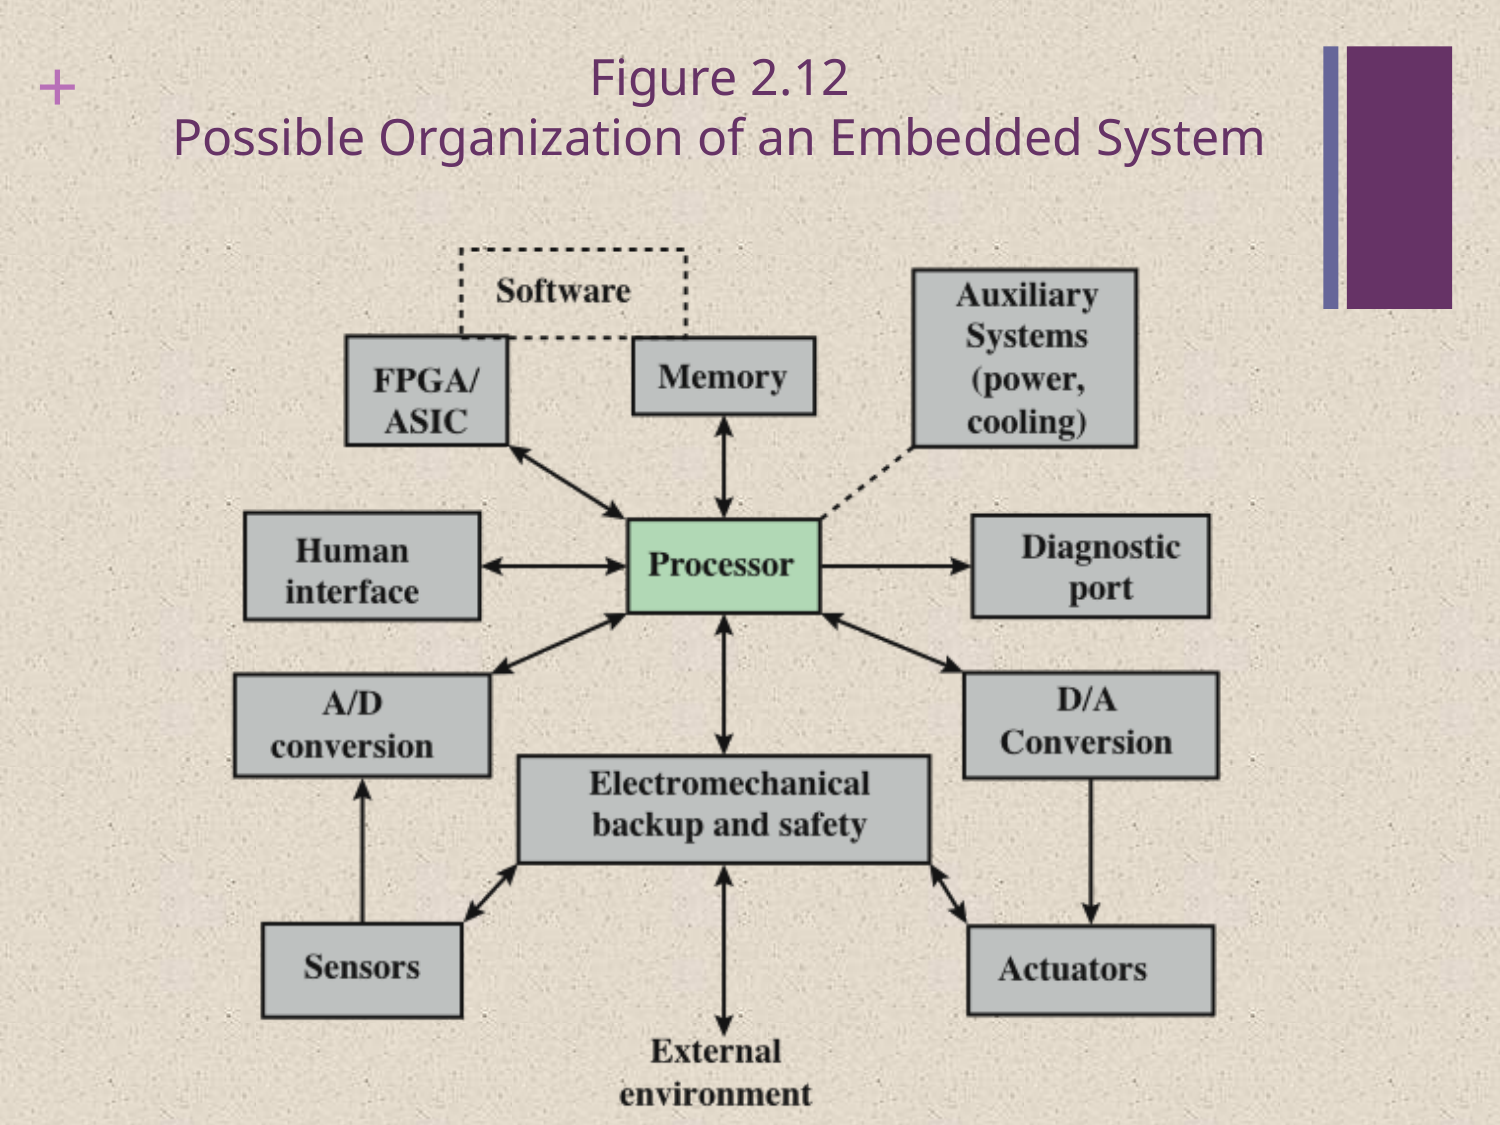

# Figure 2.12 Possible Organization of an Embedded System